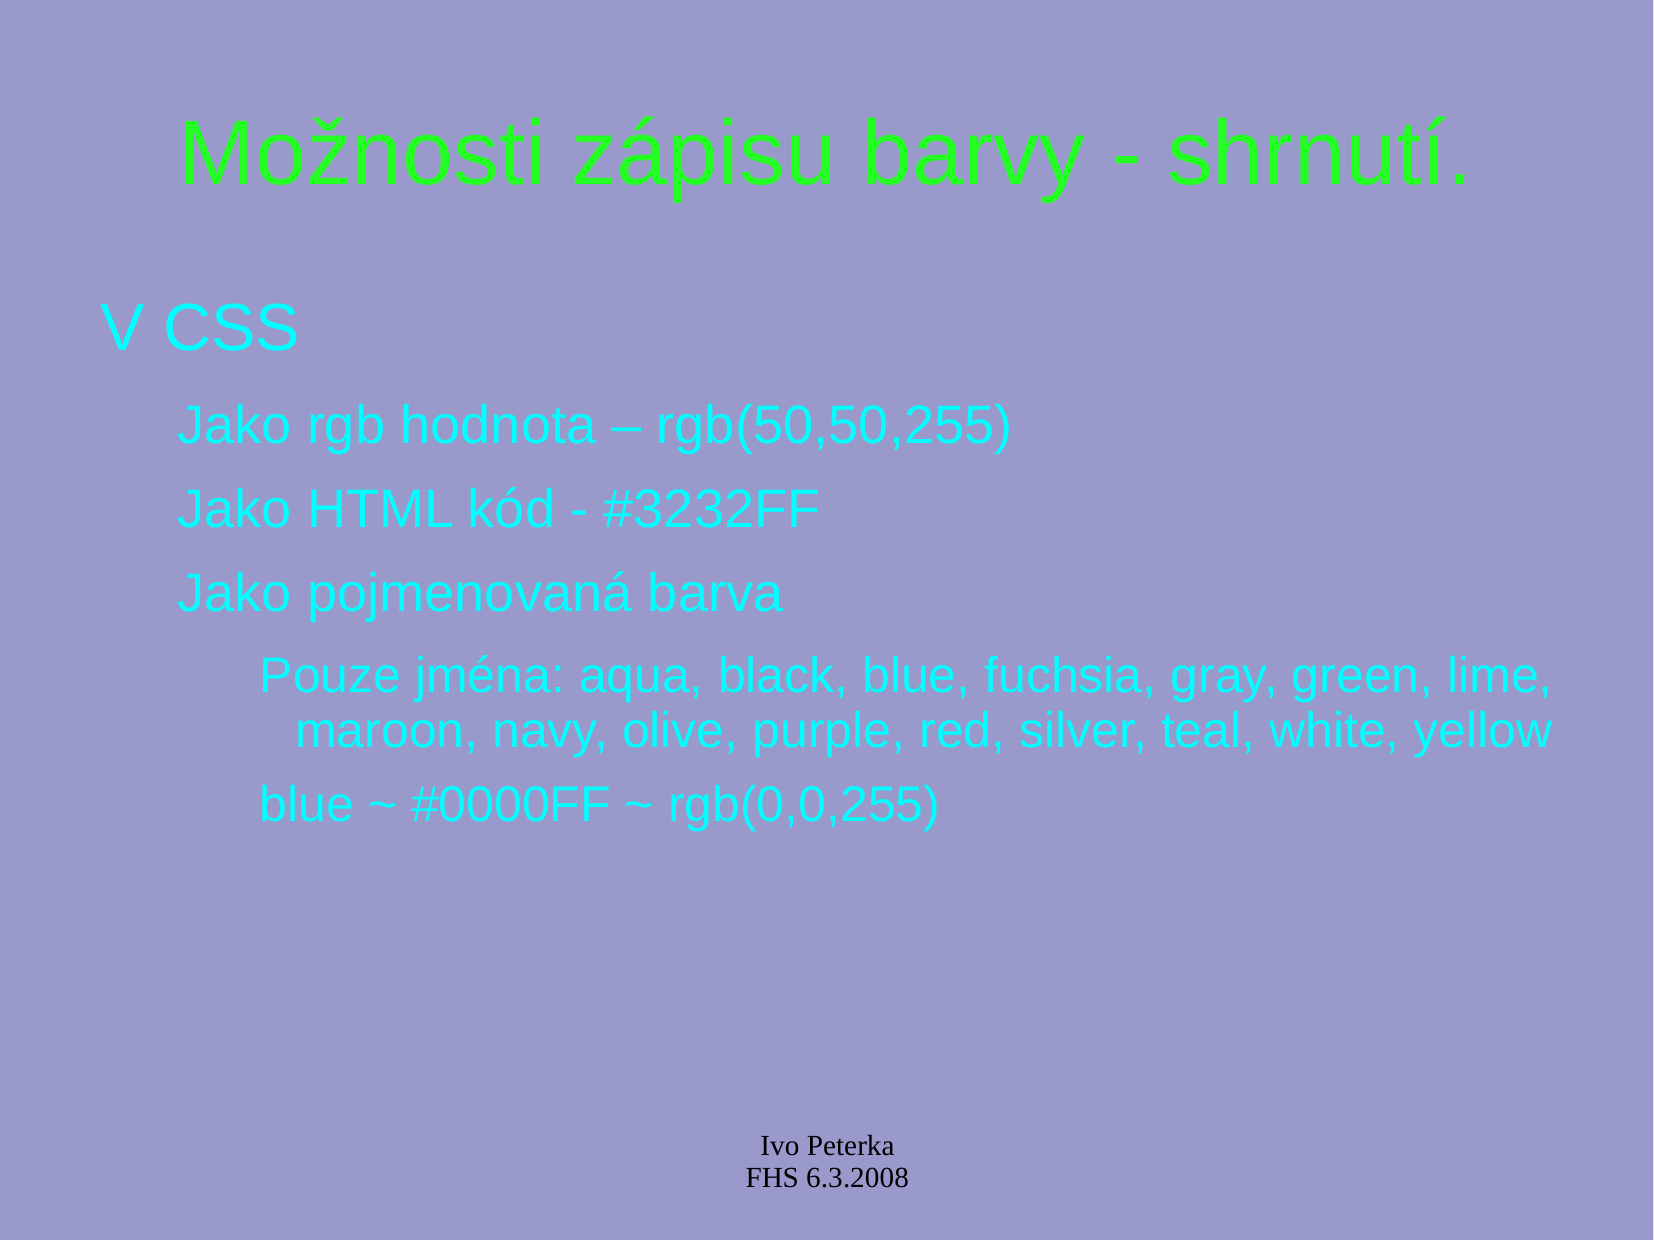

# Možnosti zápisu barvy - shrnutí.
V CSS
Jako rgb hodnota – rgb(50,50,255)
Jako HTML kód - #3232FF
Jako pojmenovaná barva
Pouze jména: aqua, black, blue, fuchsia, gray, green, lime, maroon, navy, olive, purple, red, silver, teal, white, yellow
blue ~ #0000FF ~ rgb(0,0,255)